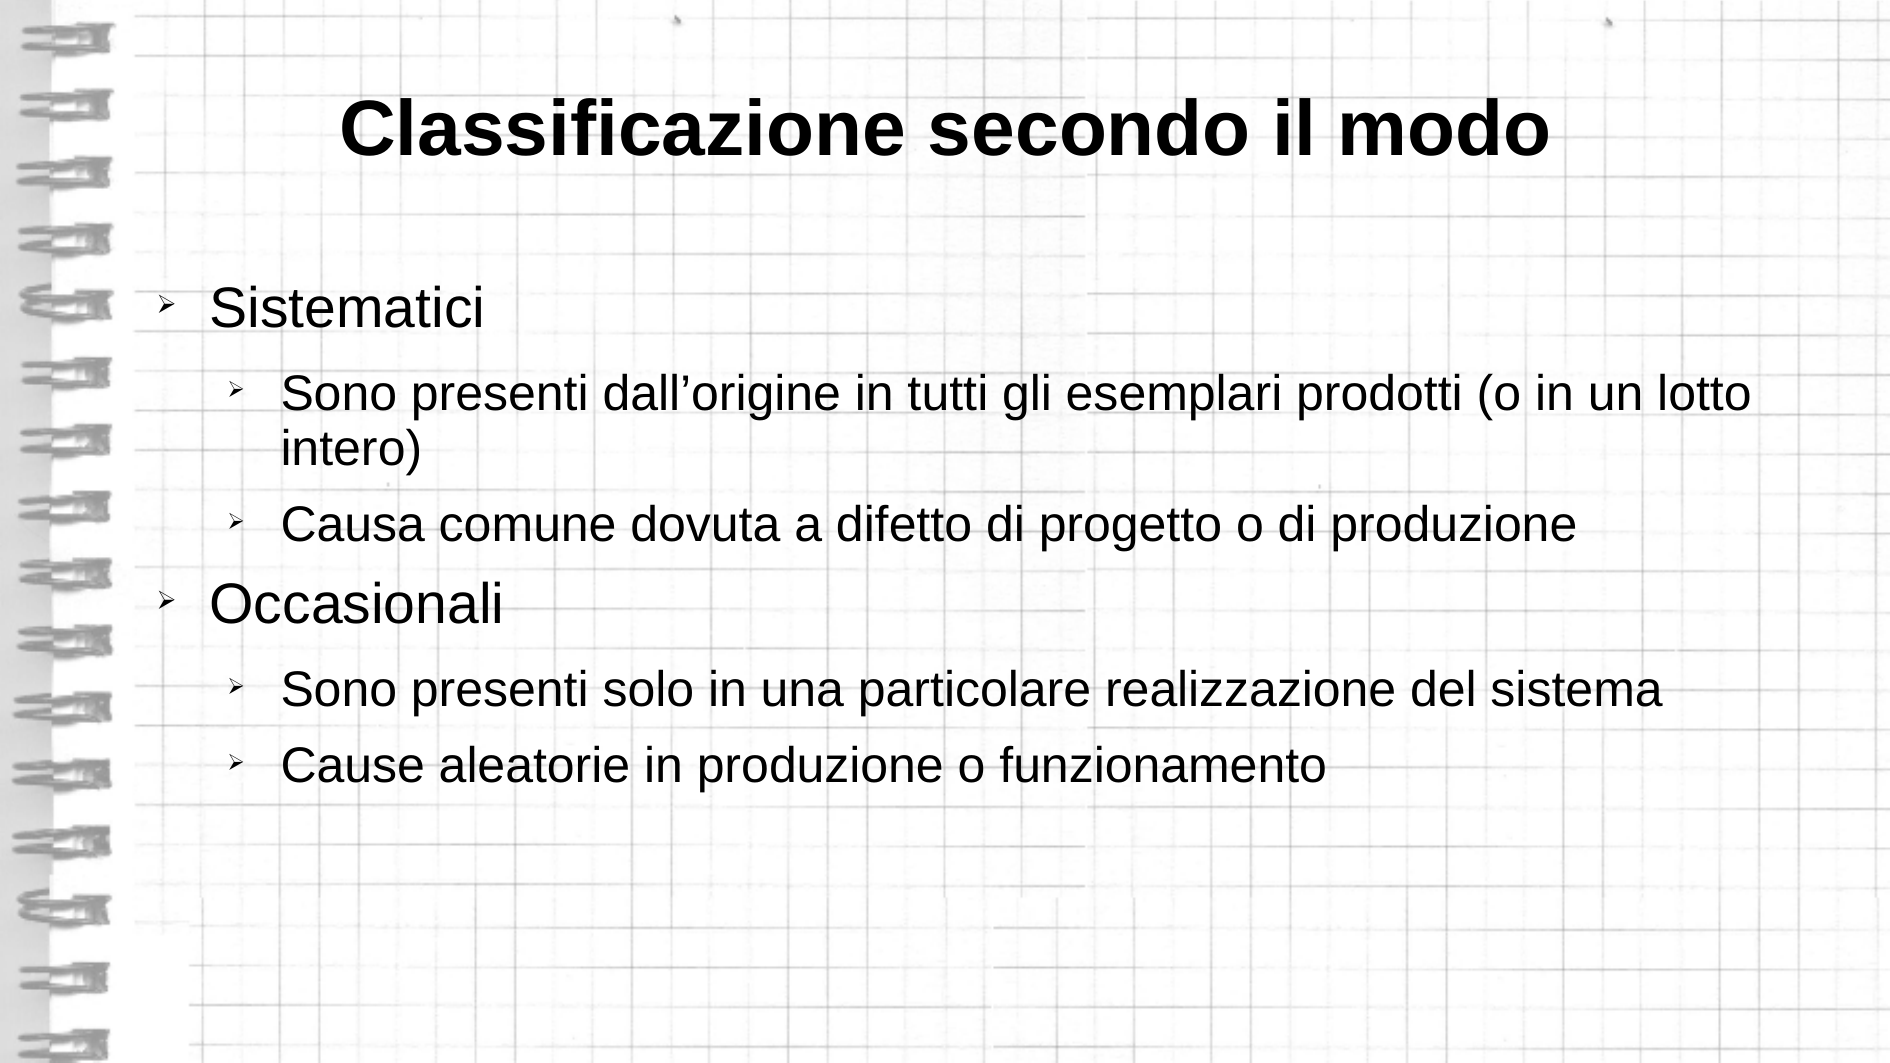

# Classificazione secondo il modo
Sistematici
Sono presenti dall’origine in tutti gli esemplari prodotti (o in un lotto intero)
Causa comune dovuta a difetto di progetto o di produzione
Occasionali
Sono presenti solo in una particolare realizzazione del sistema
Cause aleatorie in produzione o funzionamento